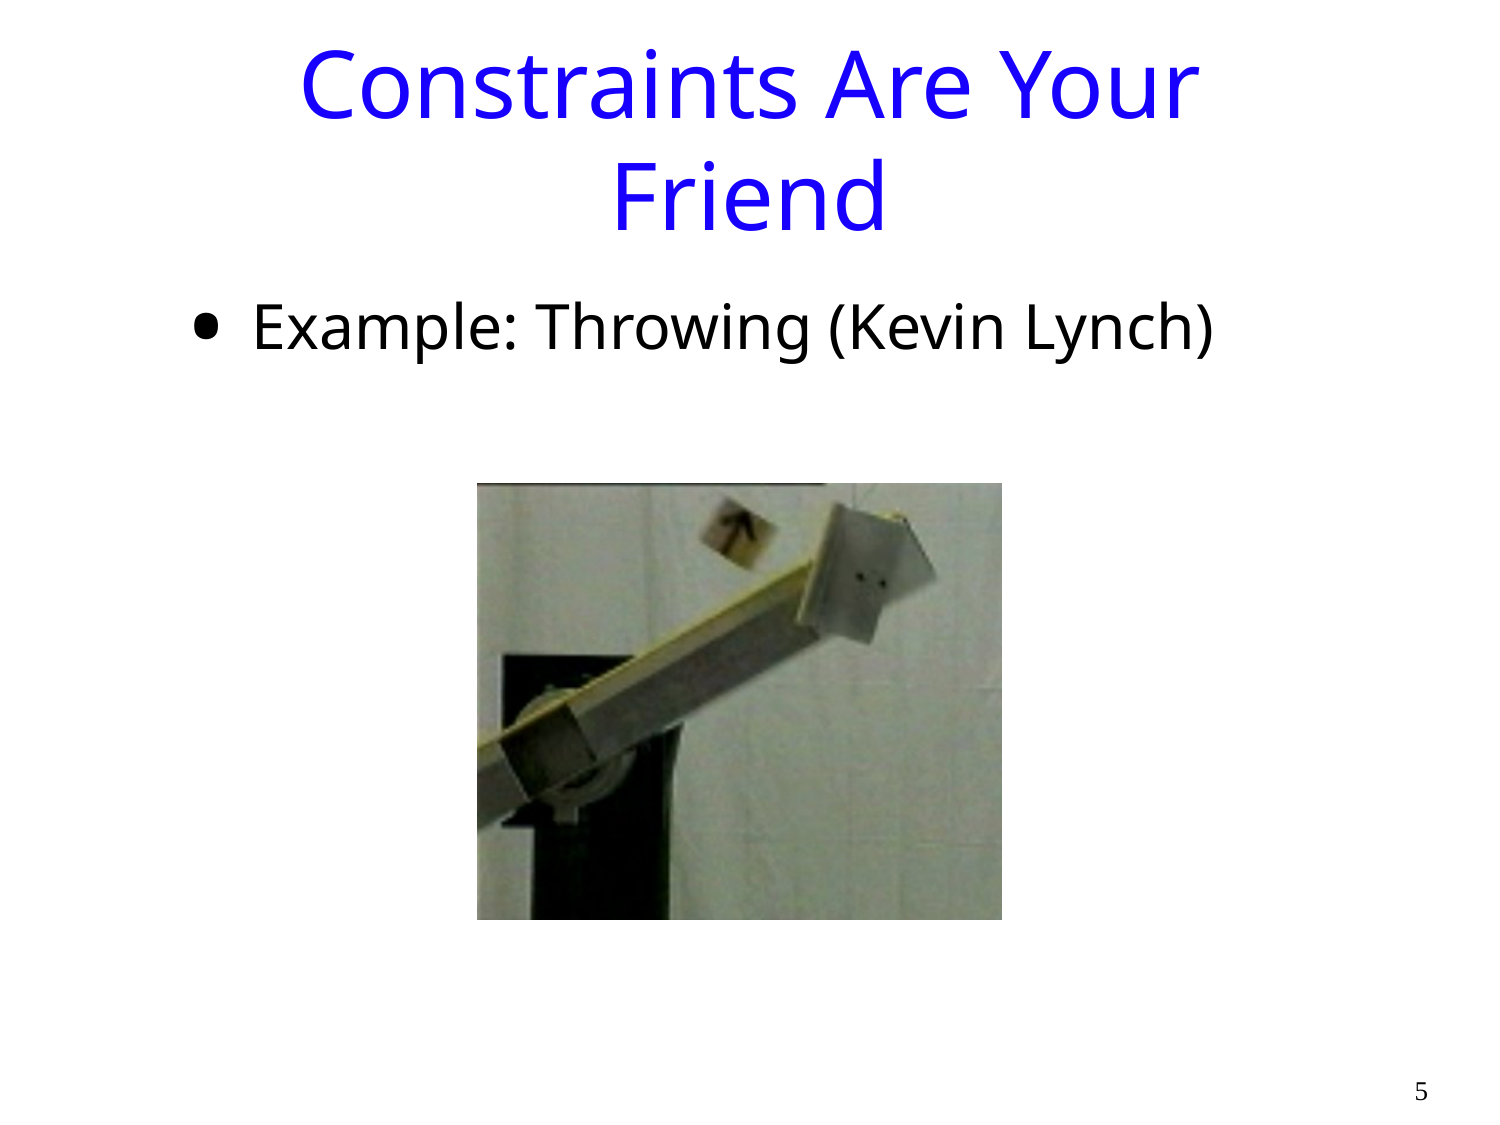

# Constraints Are Your Friend
Example: Throwing (Kevin Lynch)
5